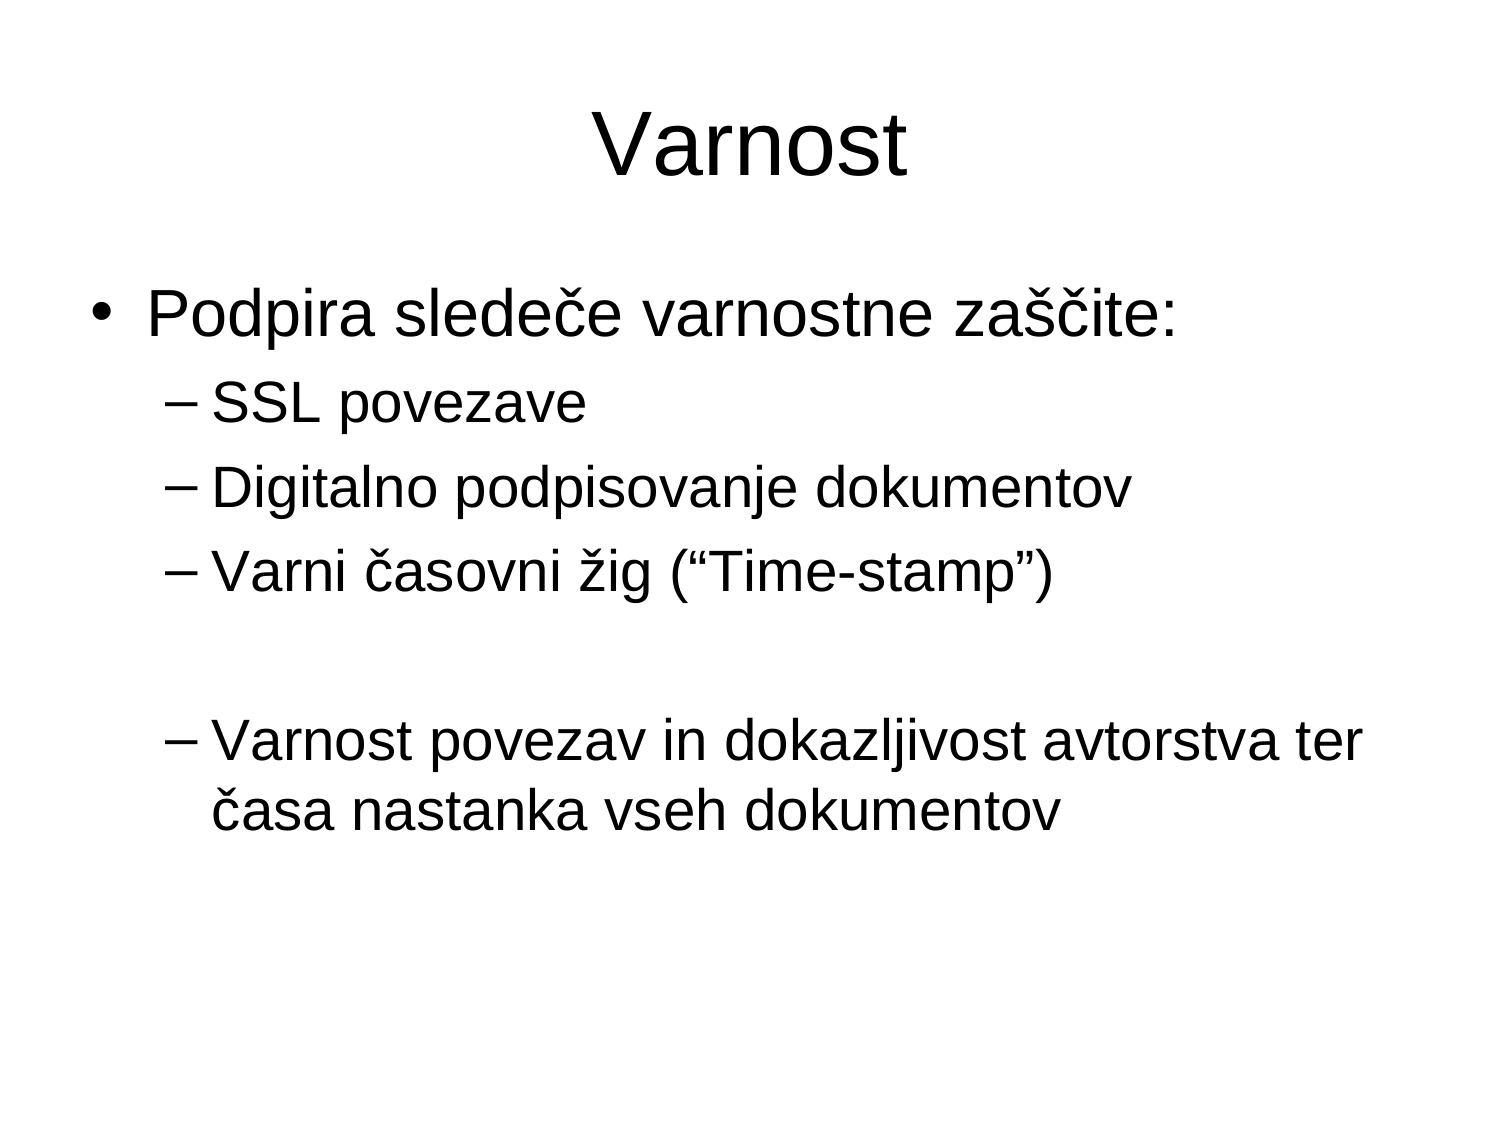

# Varnost
Podpira sledeče varnostne zaščite:
SSL povezave
Digitalno podpisovanje dokumentov
Varni časovni žig (“Time-stamp”)
Varnost povezav in dokazljivost avtorstva ter časa nastanka vseh dokumentov